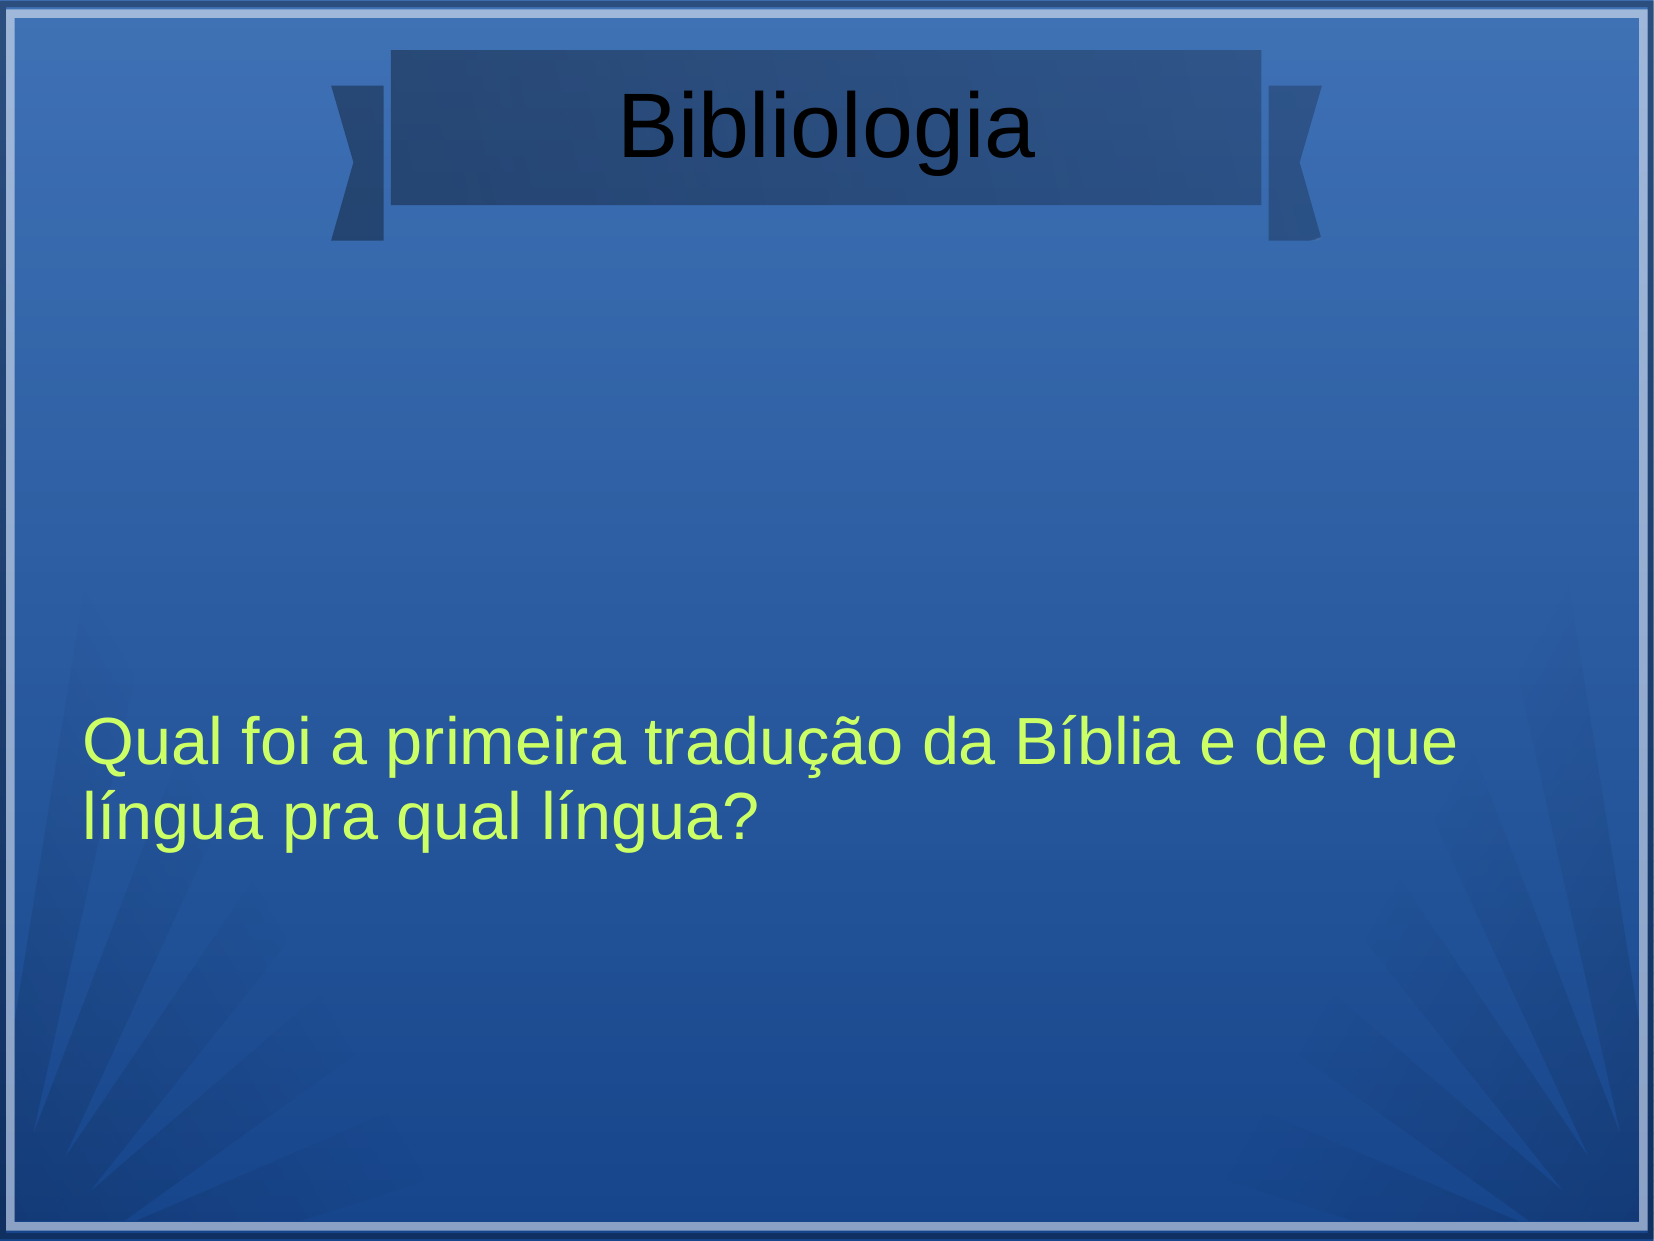

# Bibliologia
Qual foi a primeira tradução da Bíblia e de que língua pra qual língua?